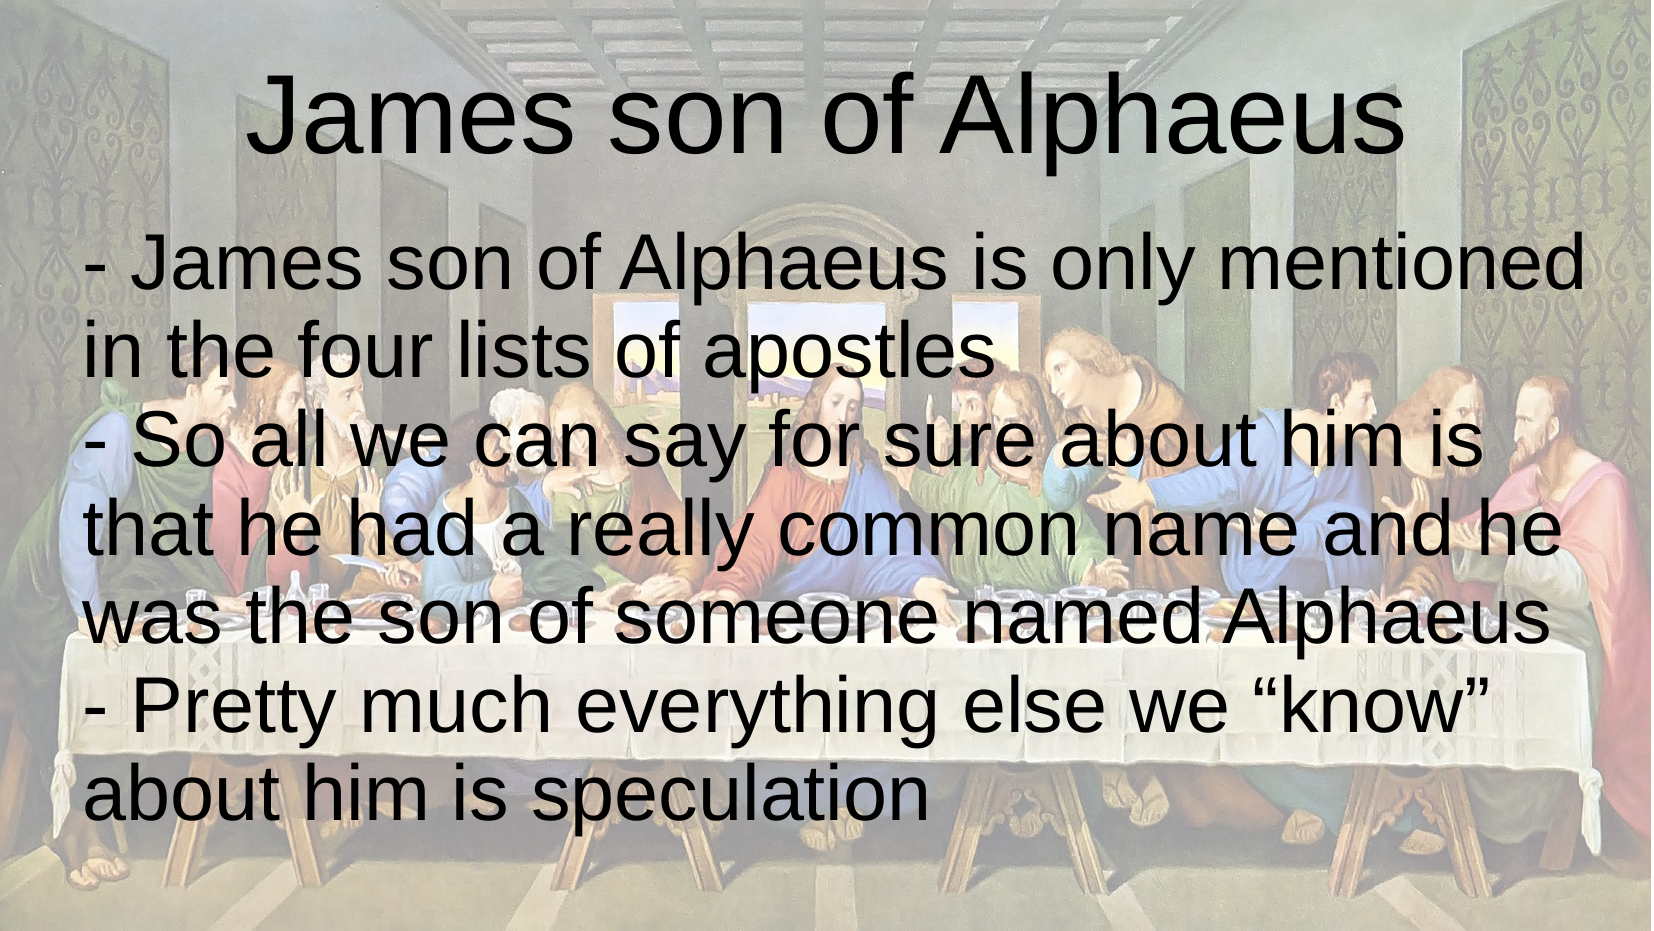

# James son of Alphaeus
- James son of Alphaeus is only mentioned in the four lists of apostles
- So all we can say for sure about him is that he had a really common name and he was the son of someone named Alphaeus
- Pretty much everything else we “know” about him is speculation